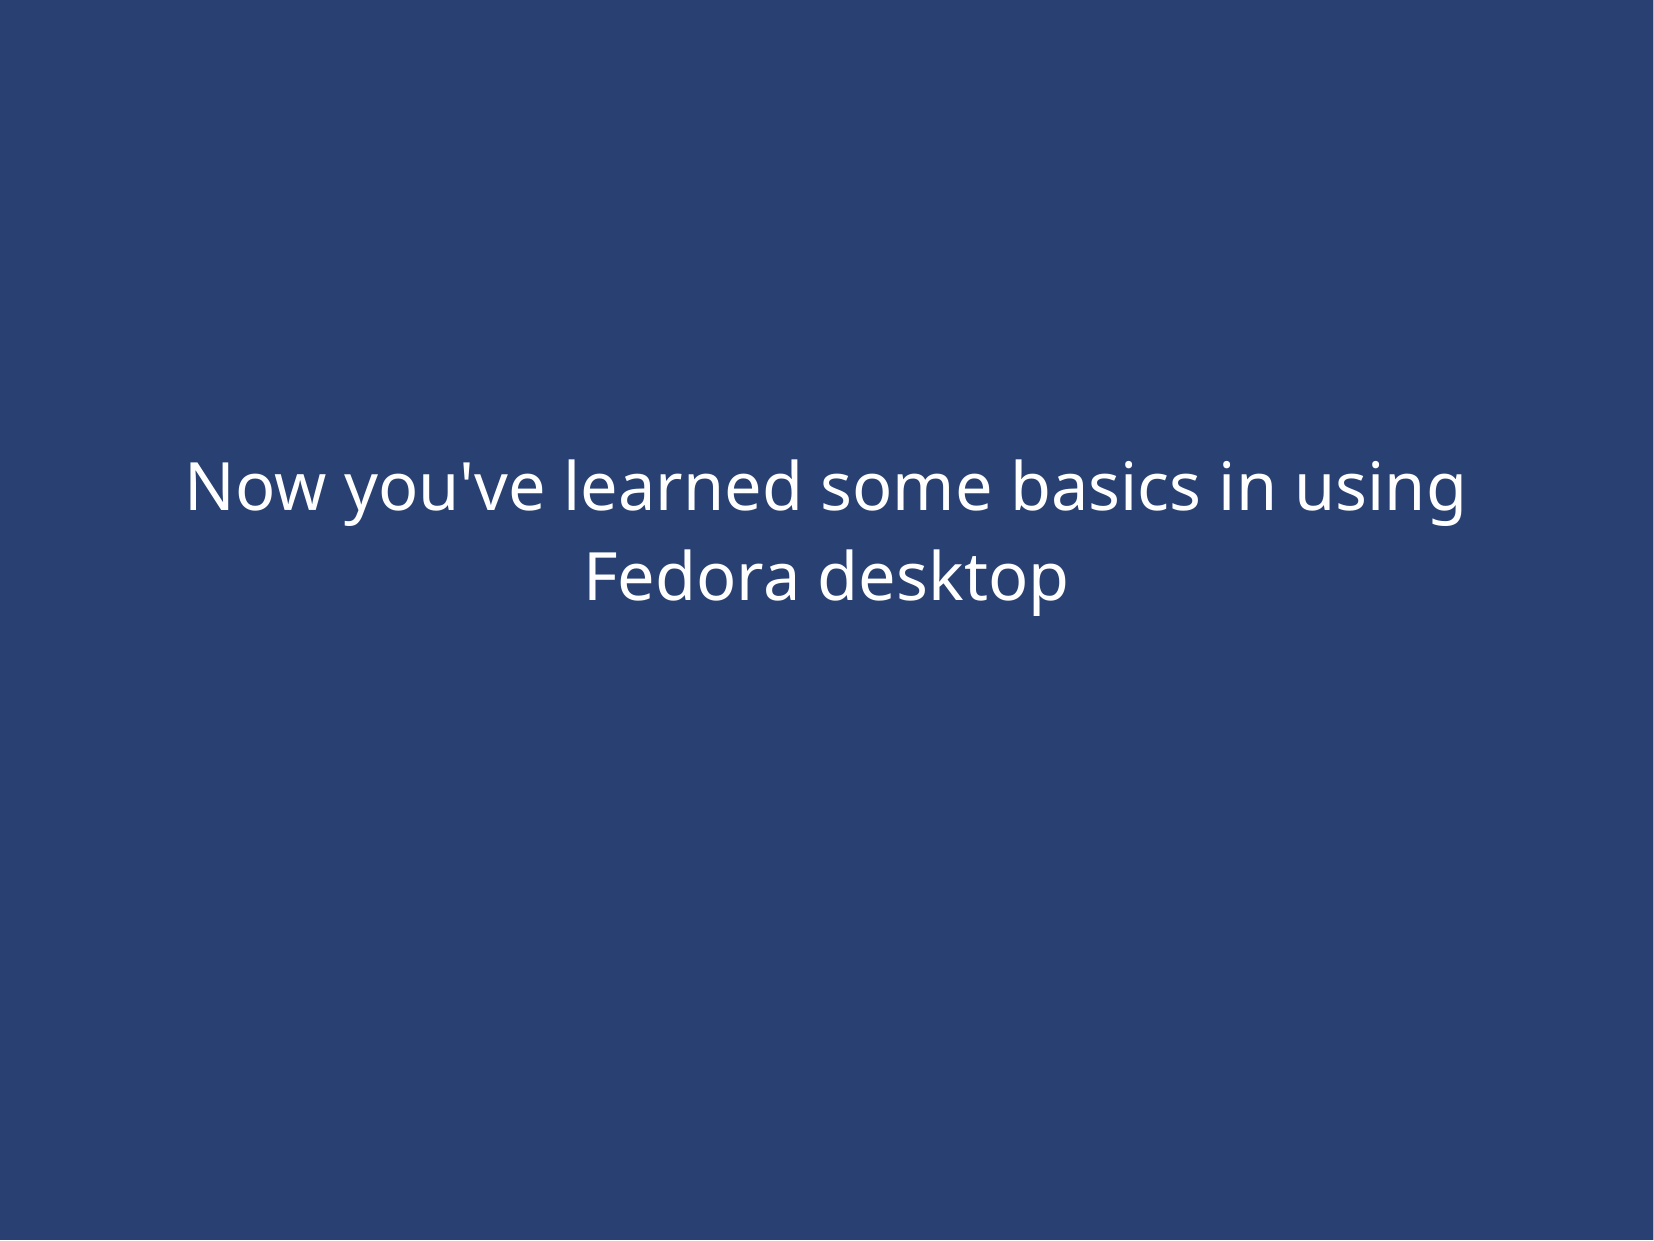

# Now you've learned some basics in using Fedora desktop